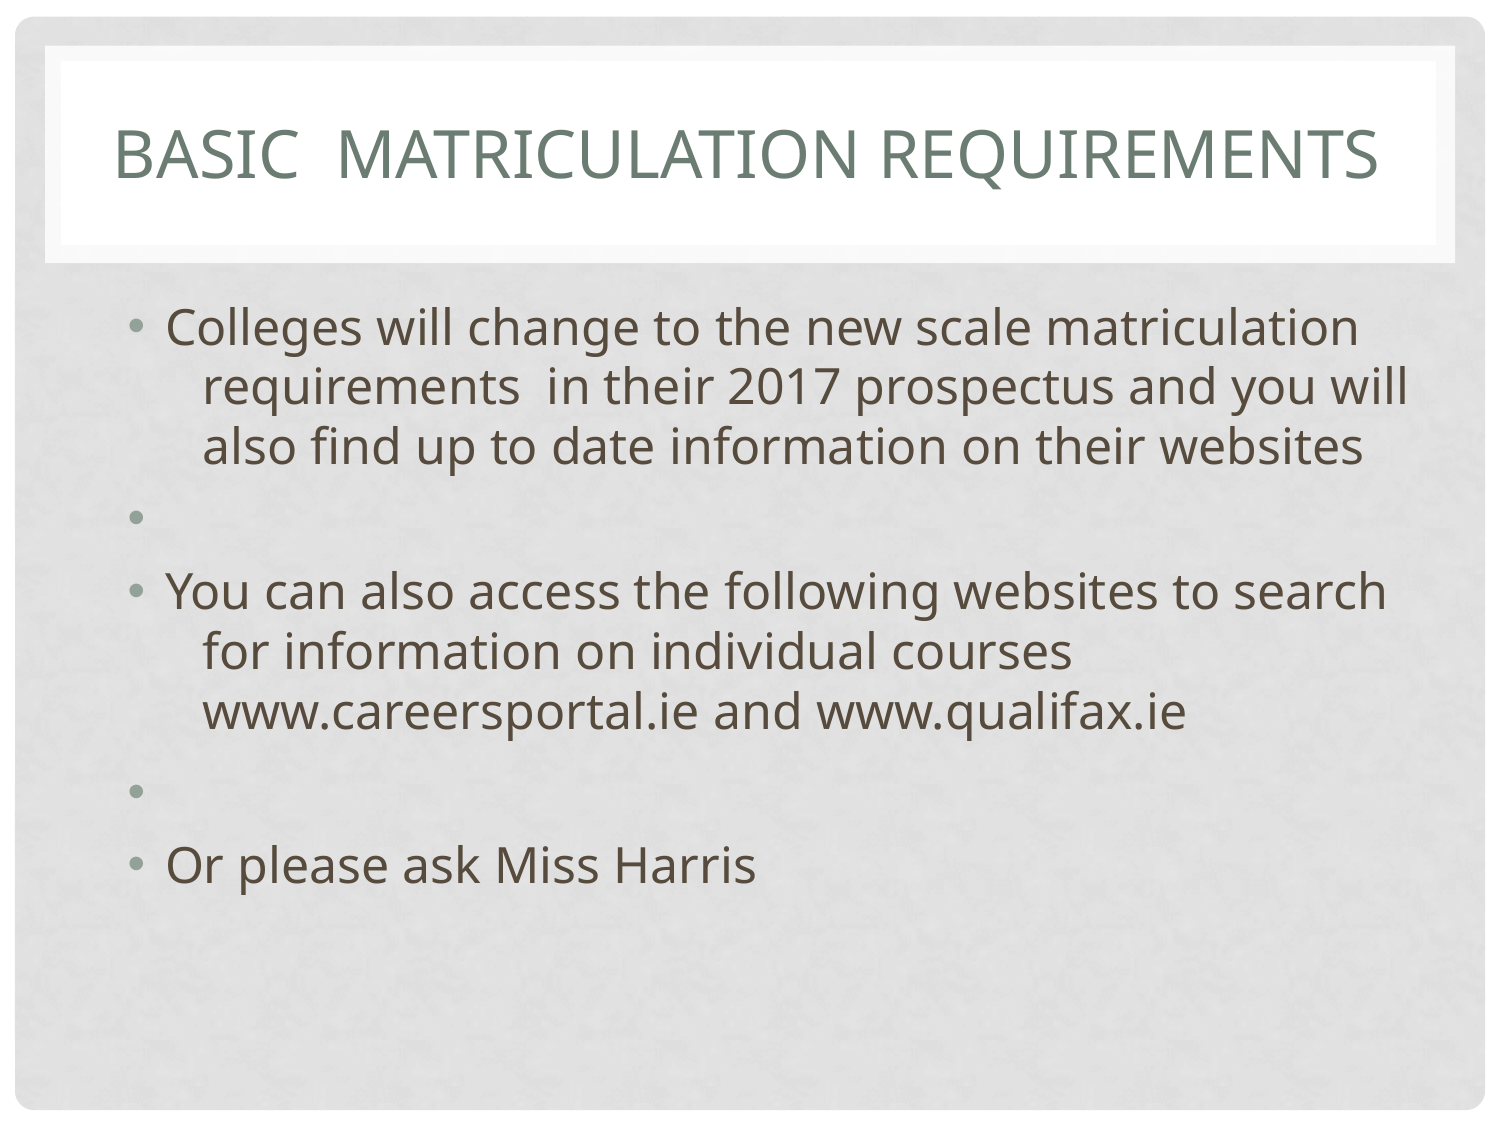

# Basic Matriculation requirements
Colleges will change to the new scale matriculation requirements in their 2017 prospectus and you will also find up to date information on their websites
You can also access the following websites to search for information on individual courses www.careersportal.ie and www.qualifax.ie
Or please ask Miss Harris